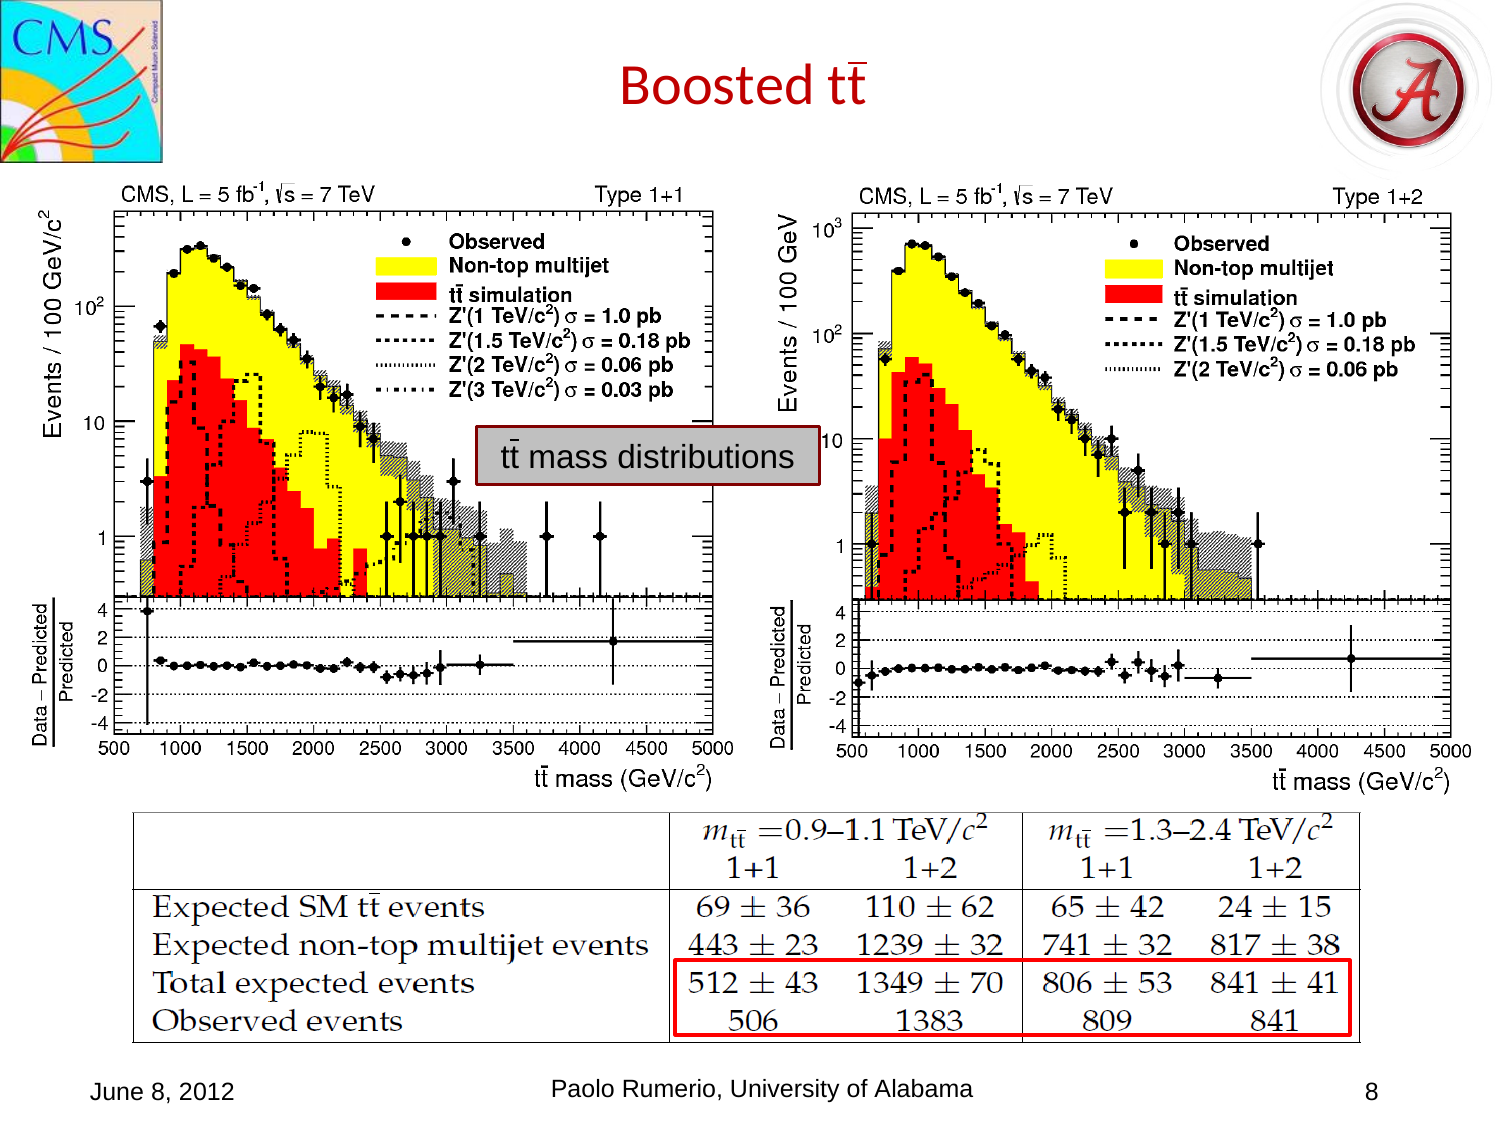

Boosted tt
XXX
tt mass distributions
Paolo Rumerio, Univ. of Alabama
June 8, 2012
8